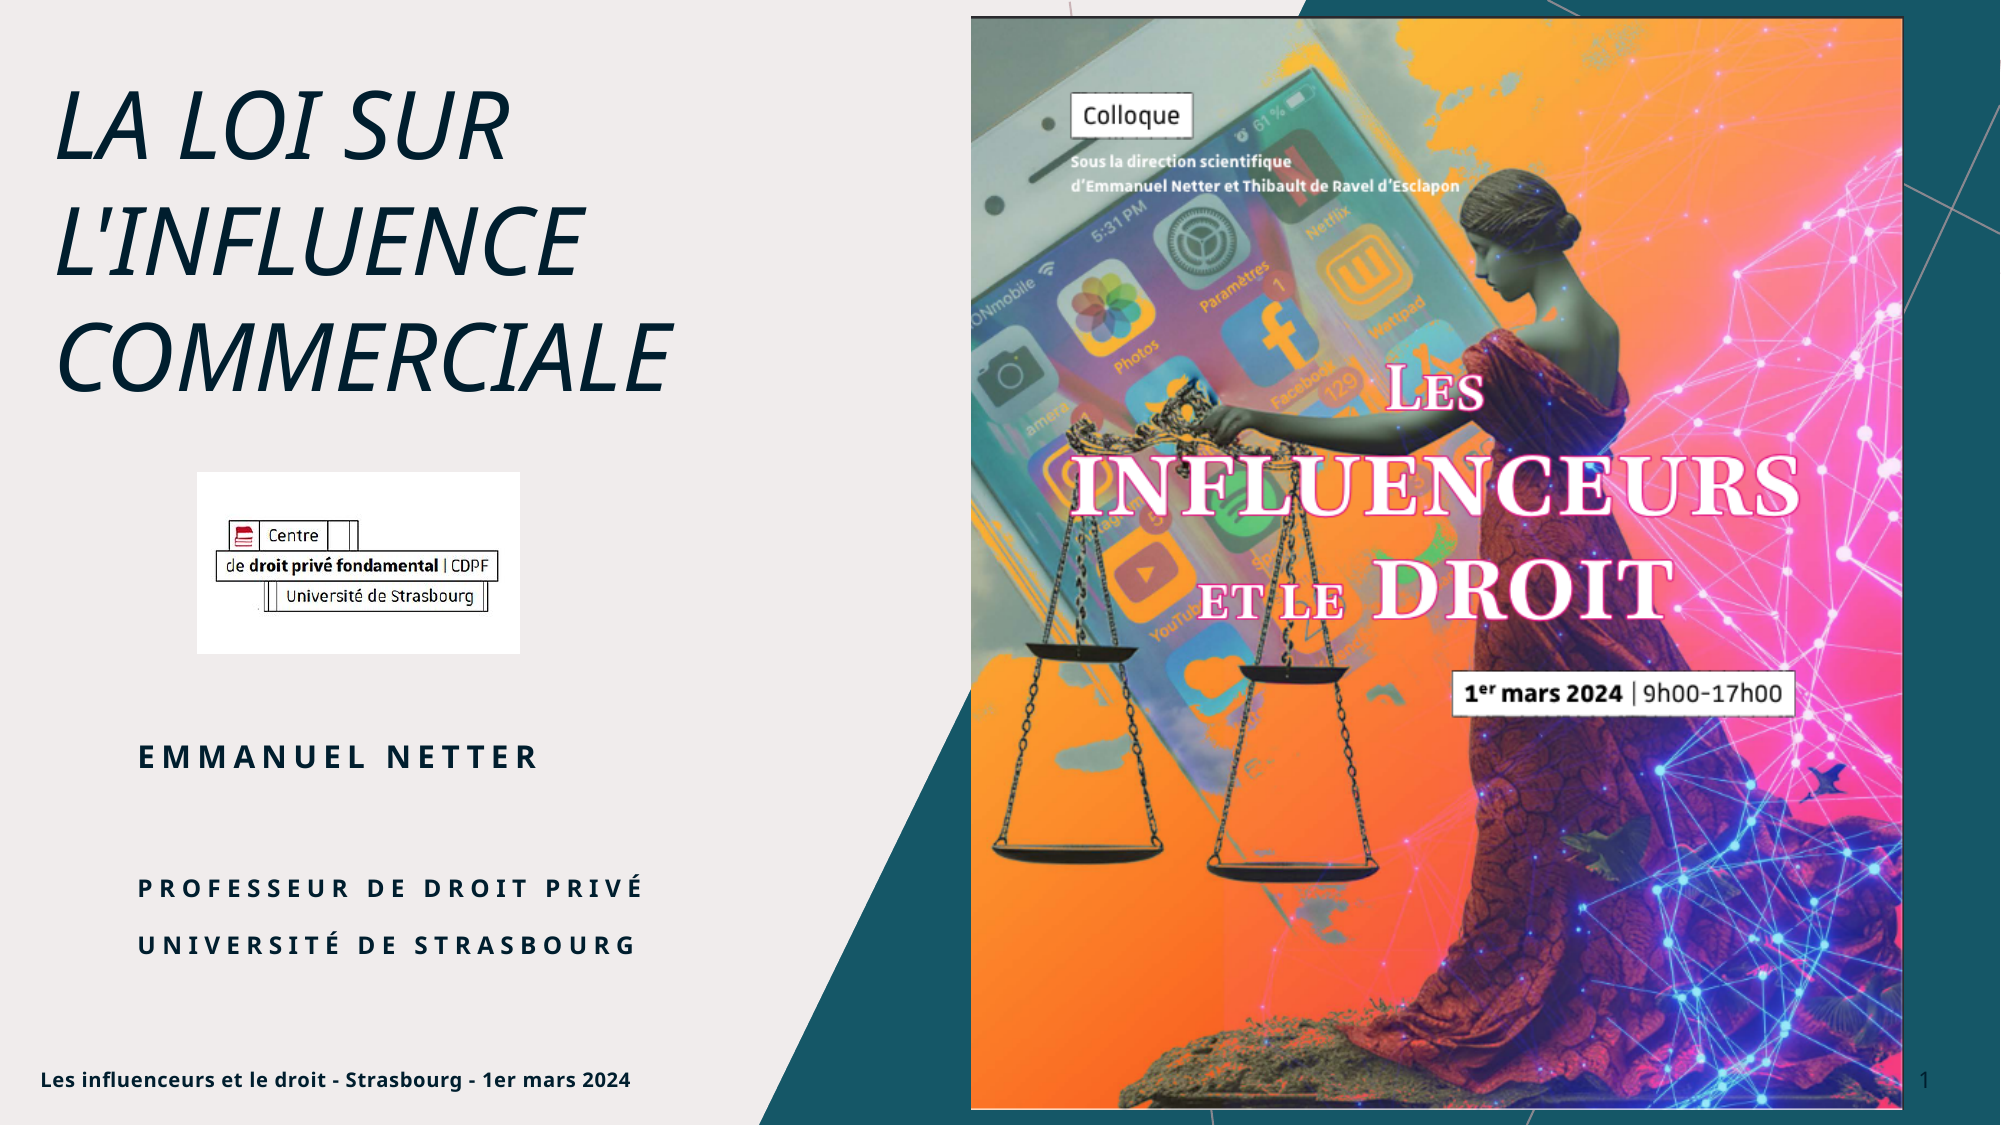

# La loi sur l'influence commerciale
Emmanuel Netter
Professeur de droit privé
Université de strasbourg
Les influenceurs et le droit - Strasbourg - 1er mars 2024
1